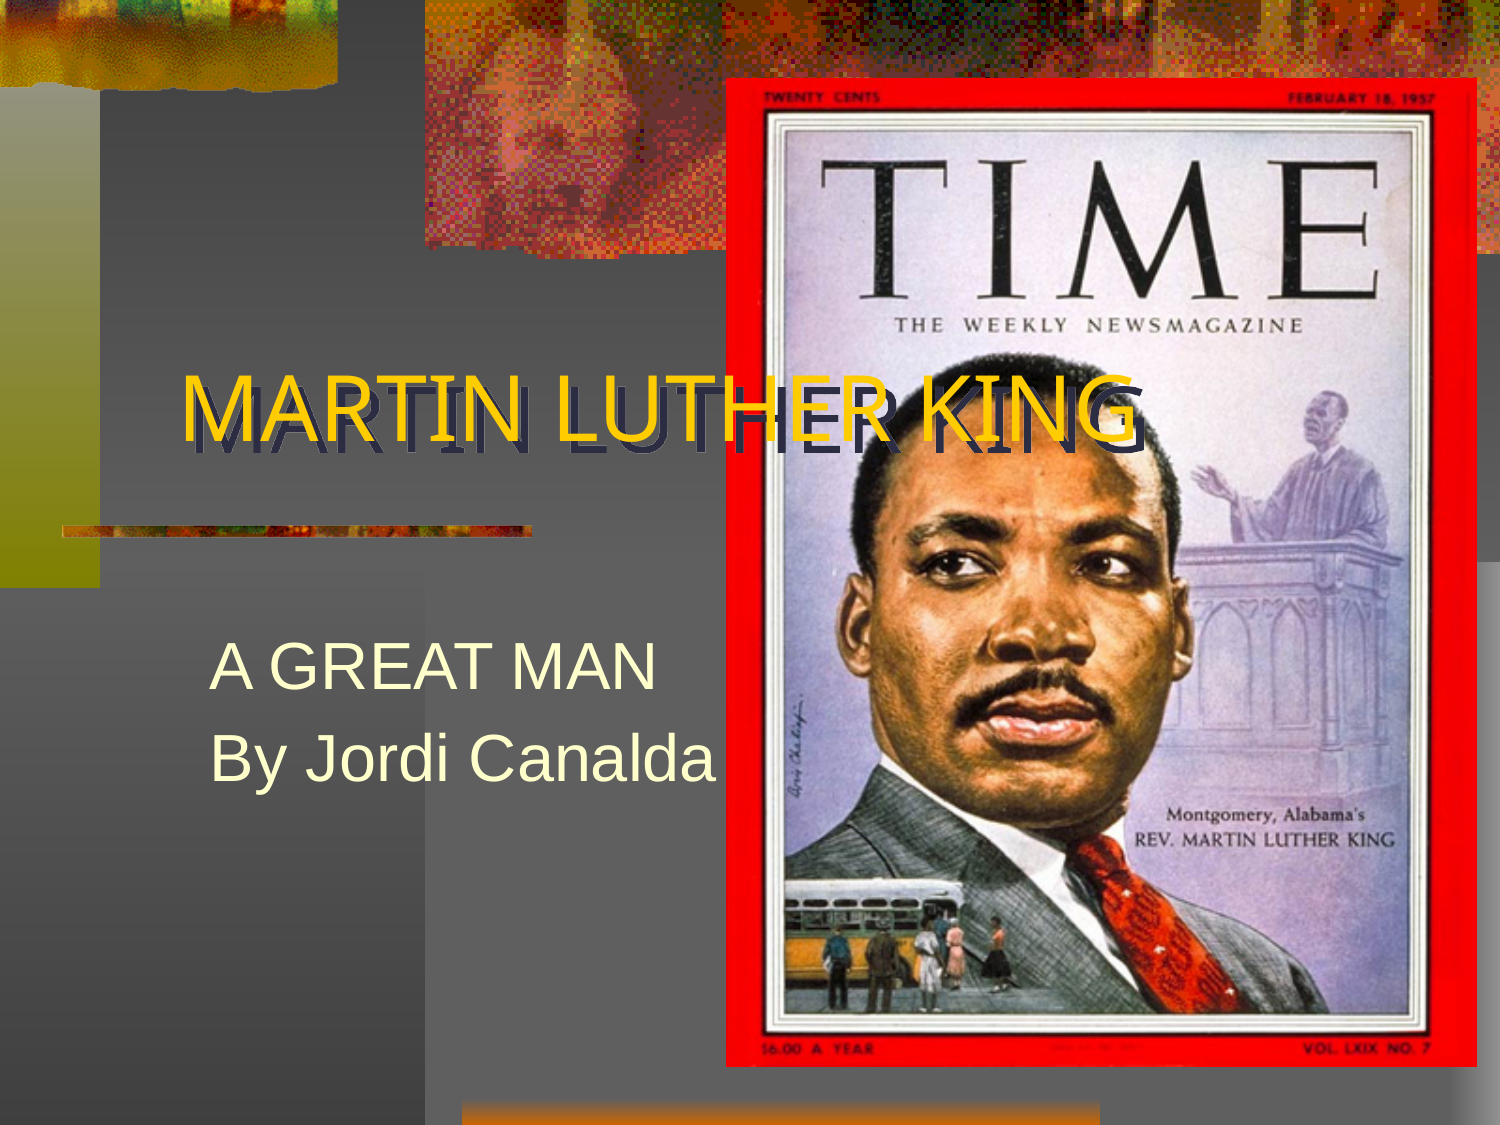

# MARTIN LUTHER KING
A GREAT MAN
By Jordi Canalda